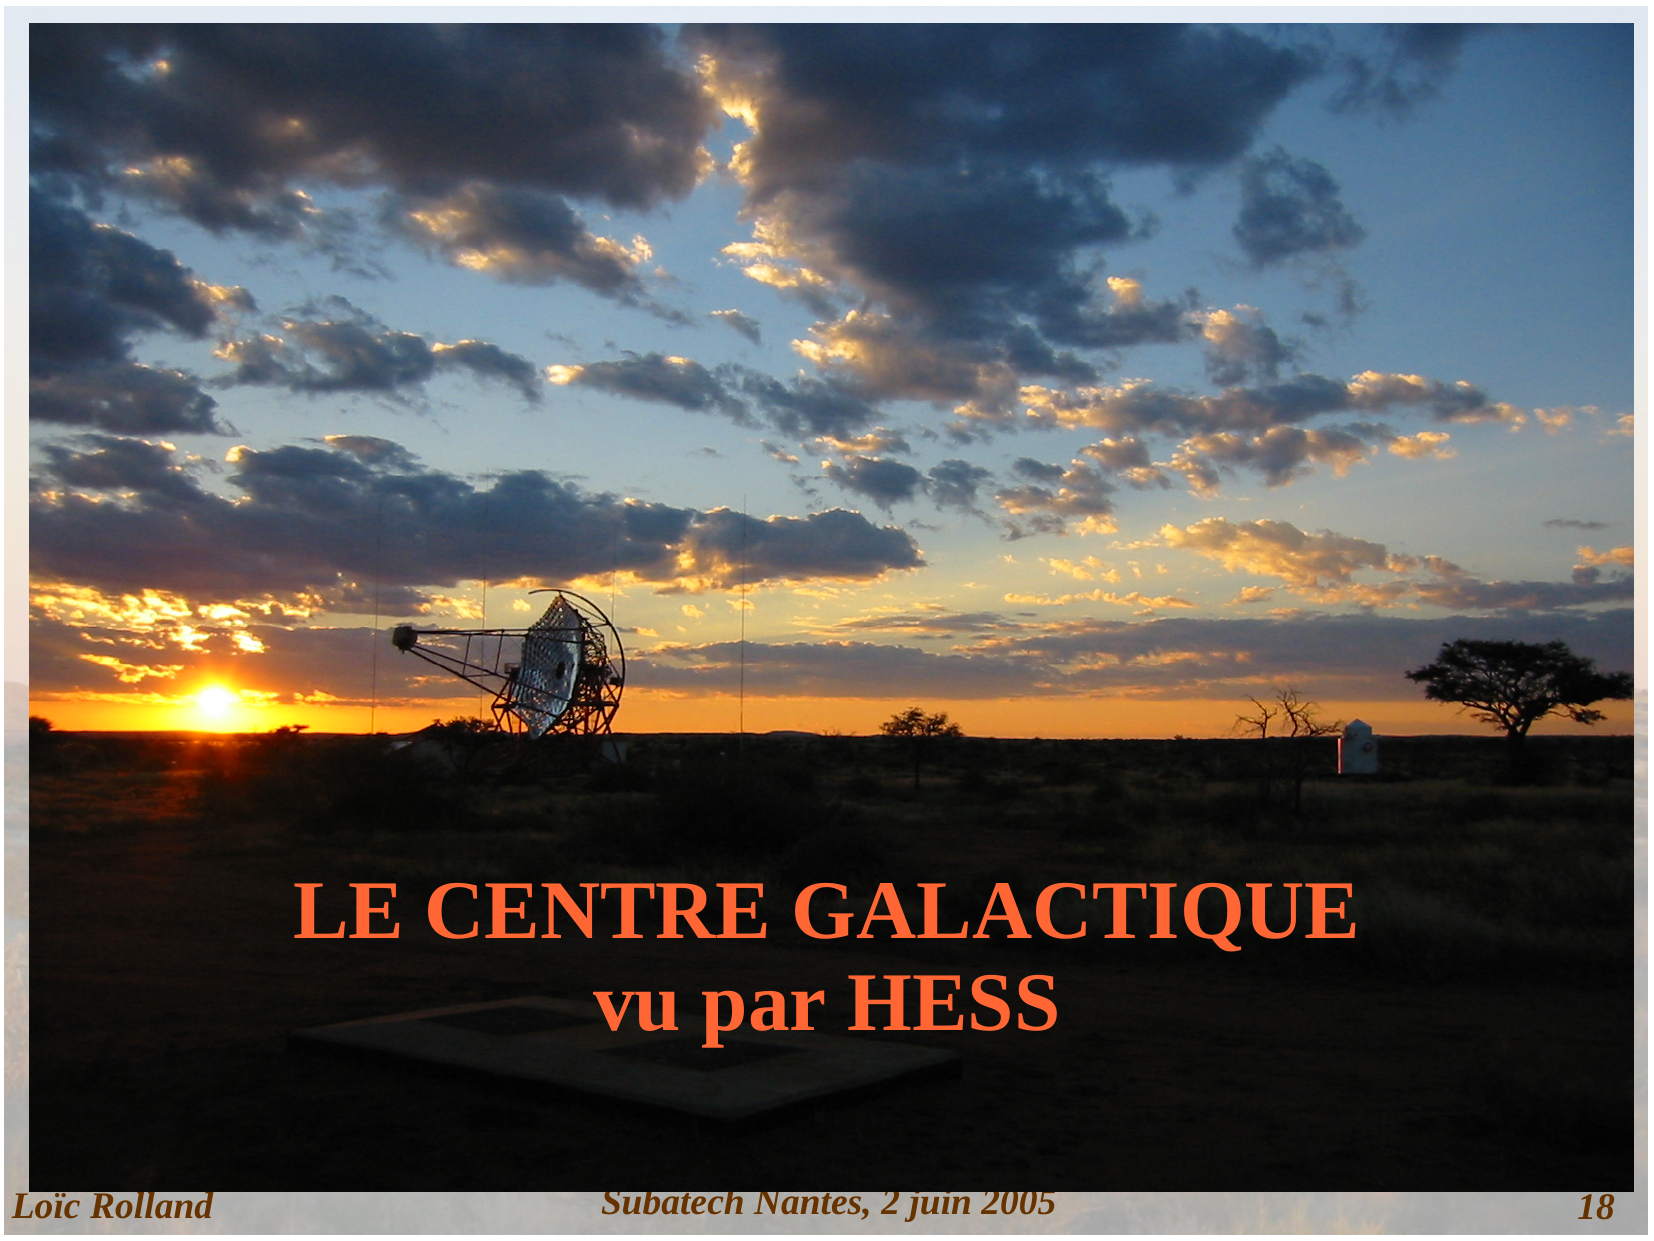

# LE CENTRE GALACTIQUE vu par HESS